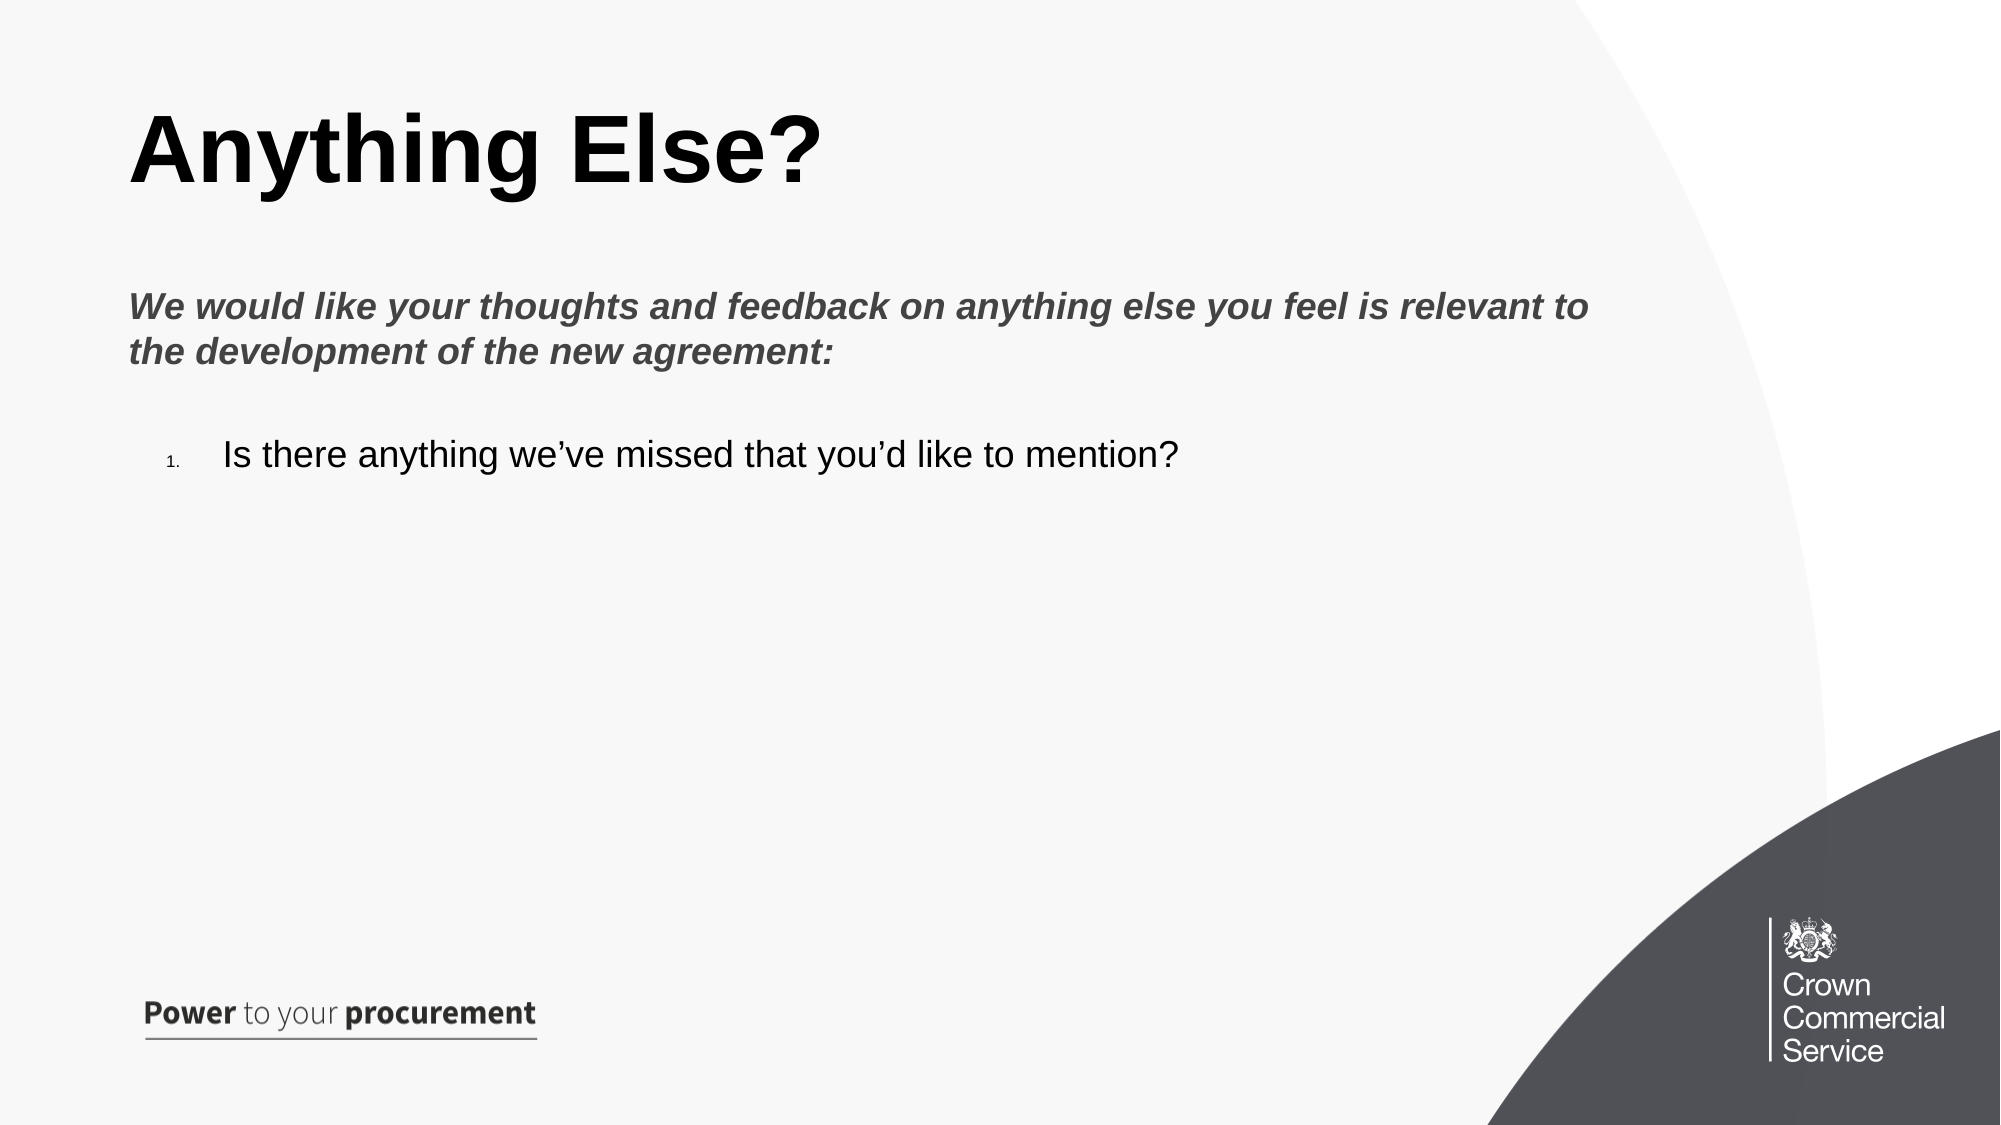

# Anything Else?
We would like your thoughts and feedback on anything else you feel is relevant to the development of the new agreement:
Is there anything we’ve missed that you’d like to mention?